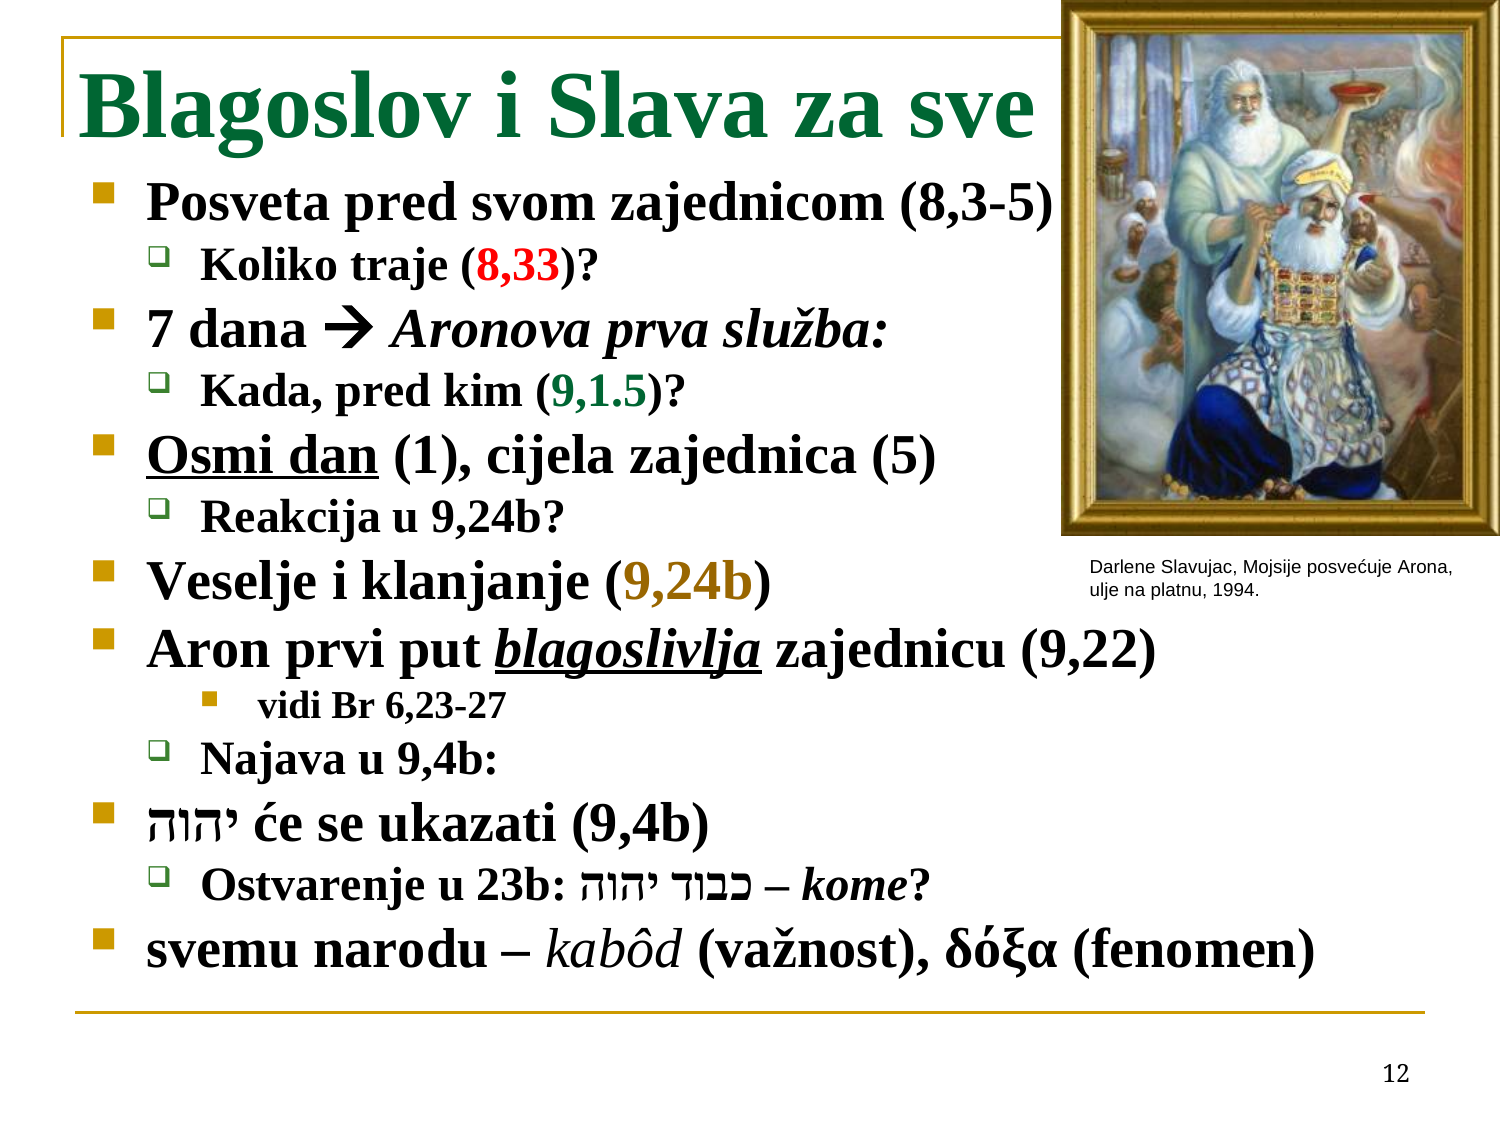

# Blagoslov i Slava za sve
Posveta pred svom zajednicom (8,3-5)
Koliko traje (8,33)?
7 dana  Aronova prva služba:
Kada, pred kim (9,1.5)?
Osmi dan (1), cijela zajednica (5)
Reakcija u 9,24b?
Veselje i klanjanje (9,24b)
Aron prvi put blagoslivlja zajednicu (9,22)
vidi Br 6,23-27
Najava u 9,4b:
יהוה će se ukazati (9,4b)
Ostvarenje u 23b: כבוד יהוה – kome?
svemu narodu – kabôd (važnost), δόξα (fenomen)
Darlene Slavujac, Mojsije posvećuje Arona, ulje na platnu, 1994.